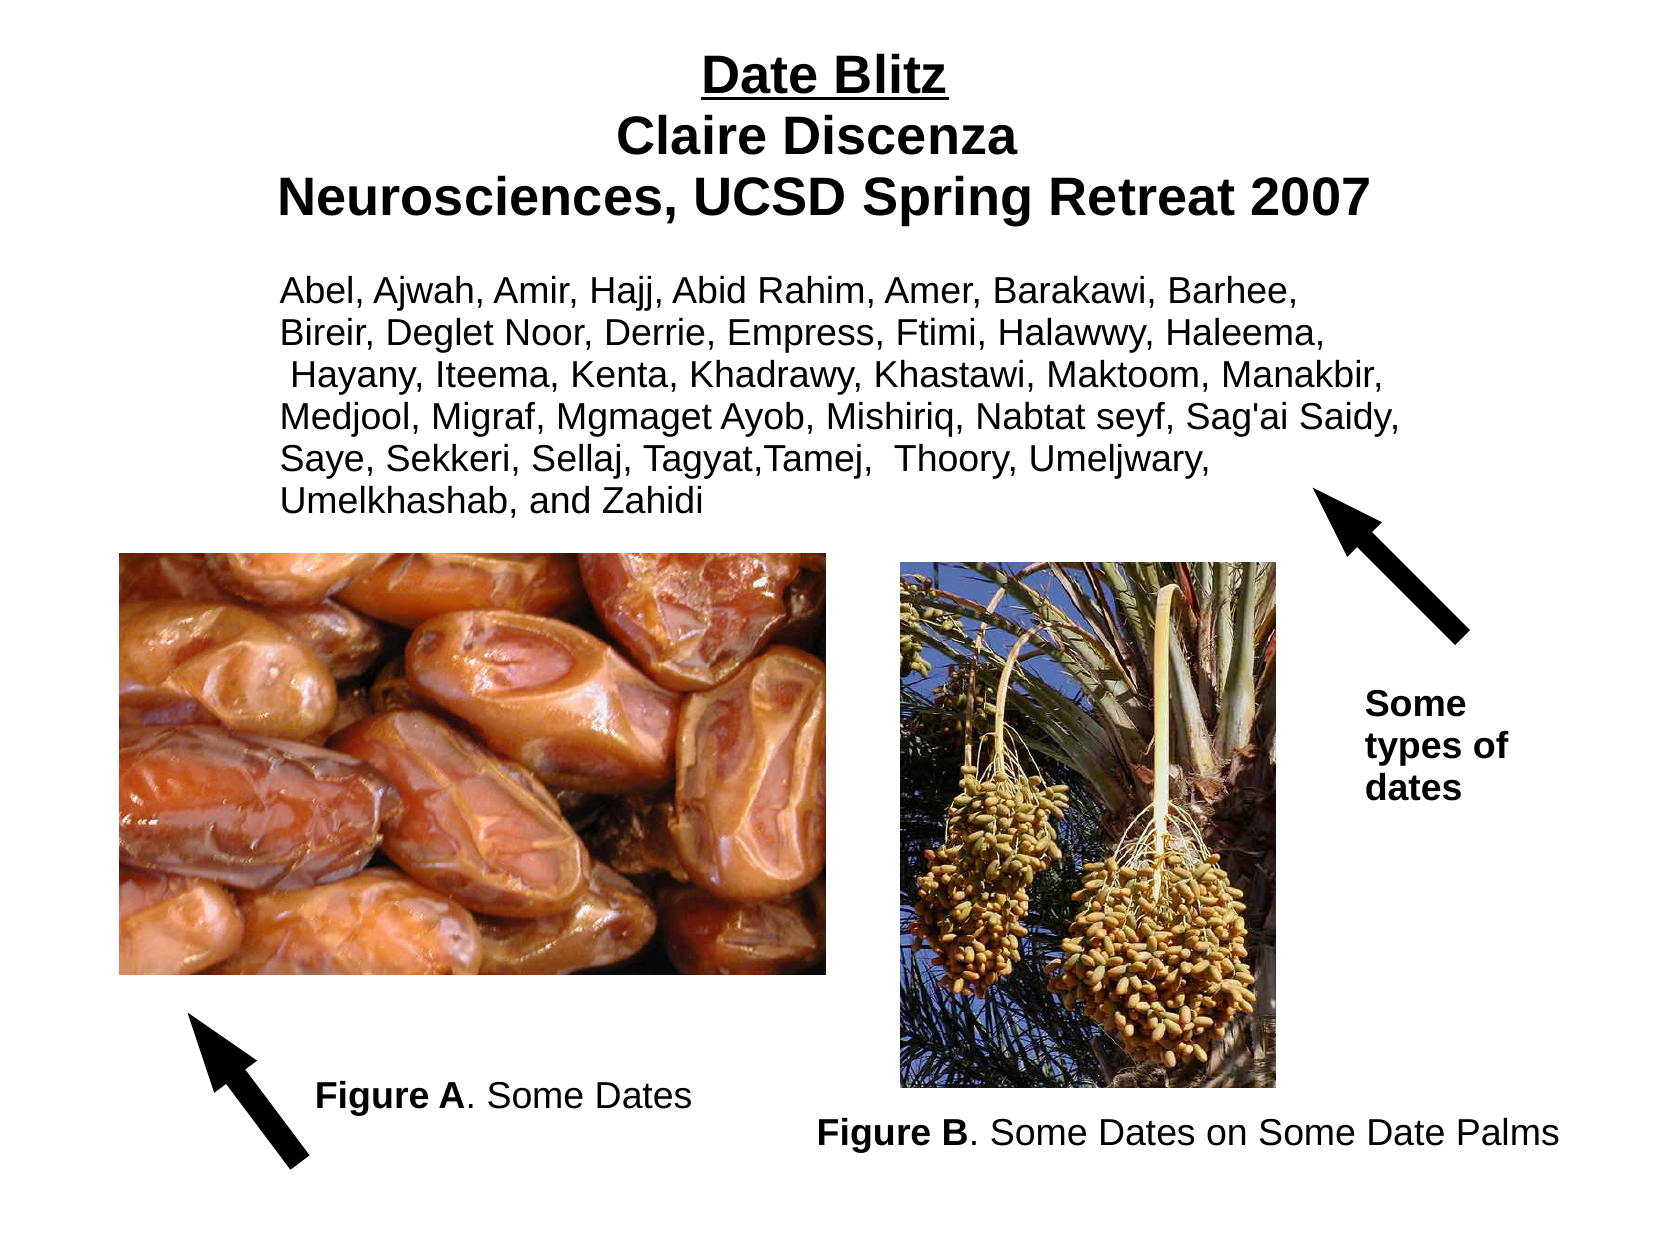

Date Blitz
Claire Discenza
Neurosciences, UCSD Spring Retreat 2007
Abel, Ajwah, Amir, Hajj, Abid Rahim, Amer, Barakawi, Barhee,
Bireir, Deglet Noor, Derrie, Empress, Ftimi, Halawwy, Haleema,
 Hayany, Iteema, Kenta, Khadrawy, Khastawi, Maktoom, Manakbir,
Medjool, Migraf, Mgmaget Ayob, Mishiriq, Nabtat seyf, Sag'ai Saidy,
Saye, Sekkeri, Sellaj, Tagyat,Tamej, Thoory, Umeljwary,
Umelkhashab, and Zahidi
Some types of dates
Figure A. Some Dates
Figure B. Some Dates on Some Date Palms